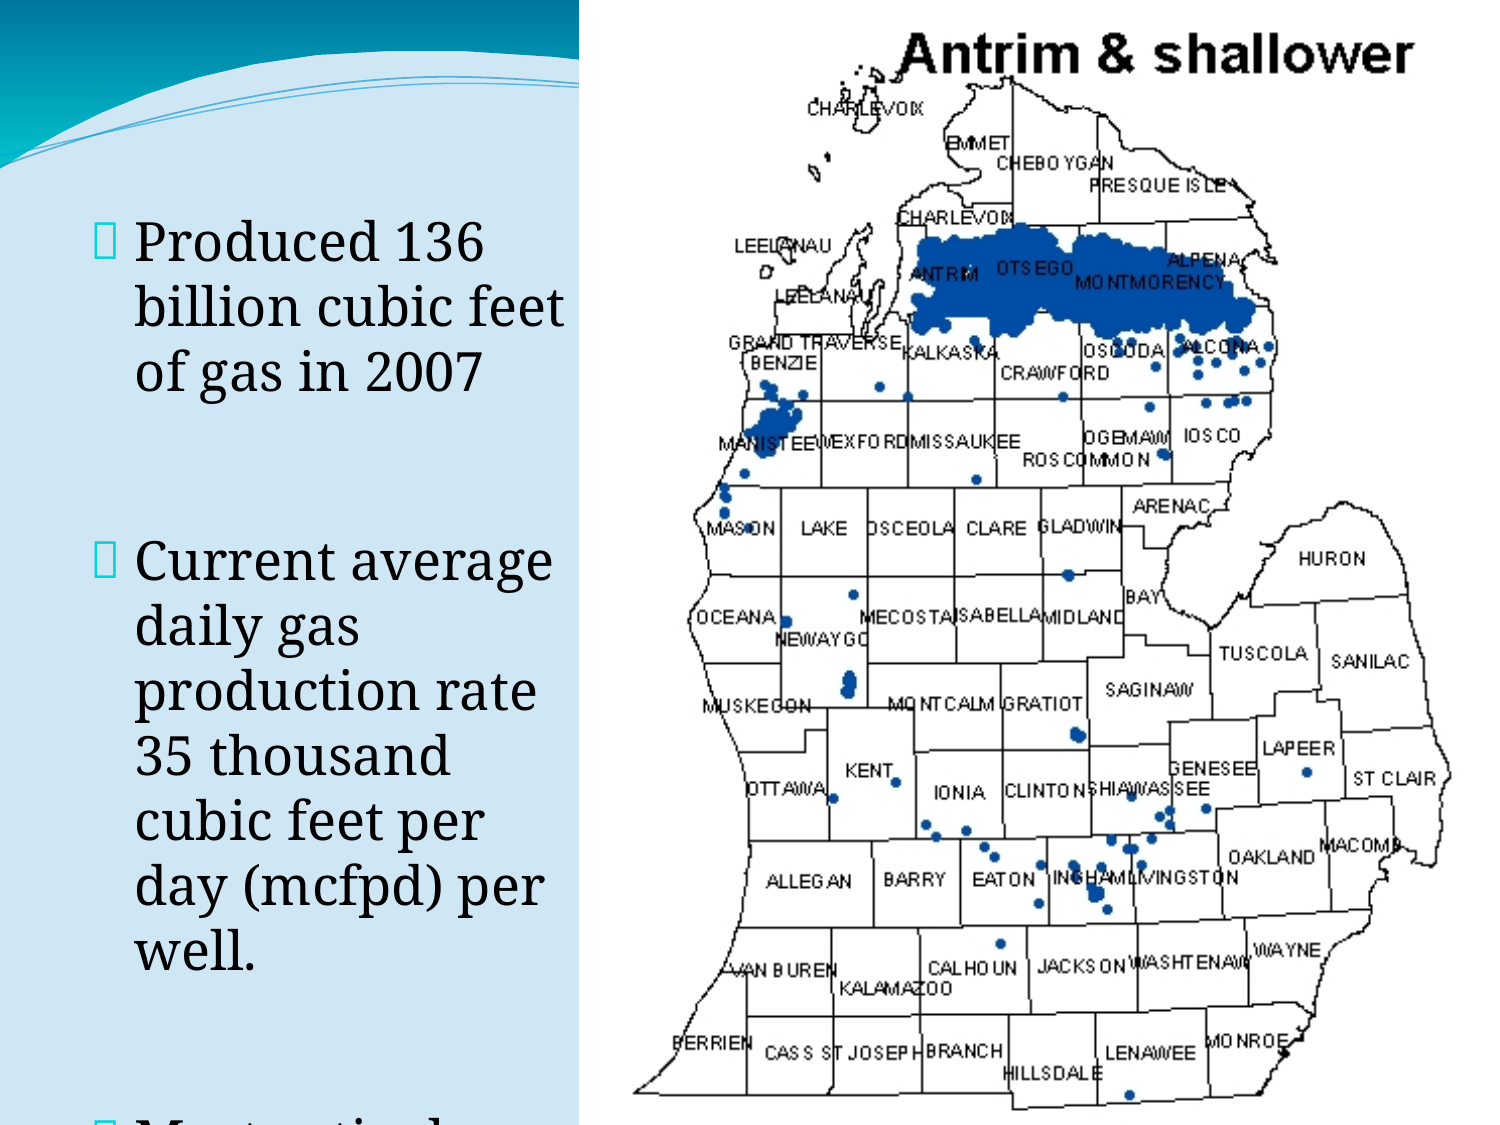

#
Produced 136 billion cubic feet of gas in 2007
Current average daily gas production rate 35 thousand cubic feet per day (mcfpd) per well.
Most actively drilled shale gas play in the U.S.
Drilling peaked in 1993